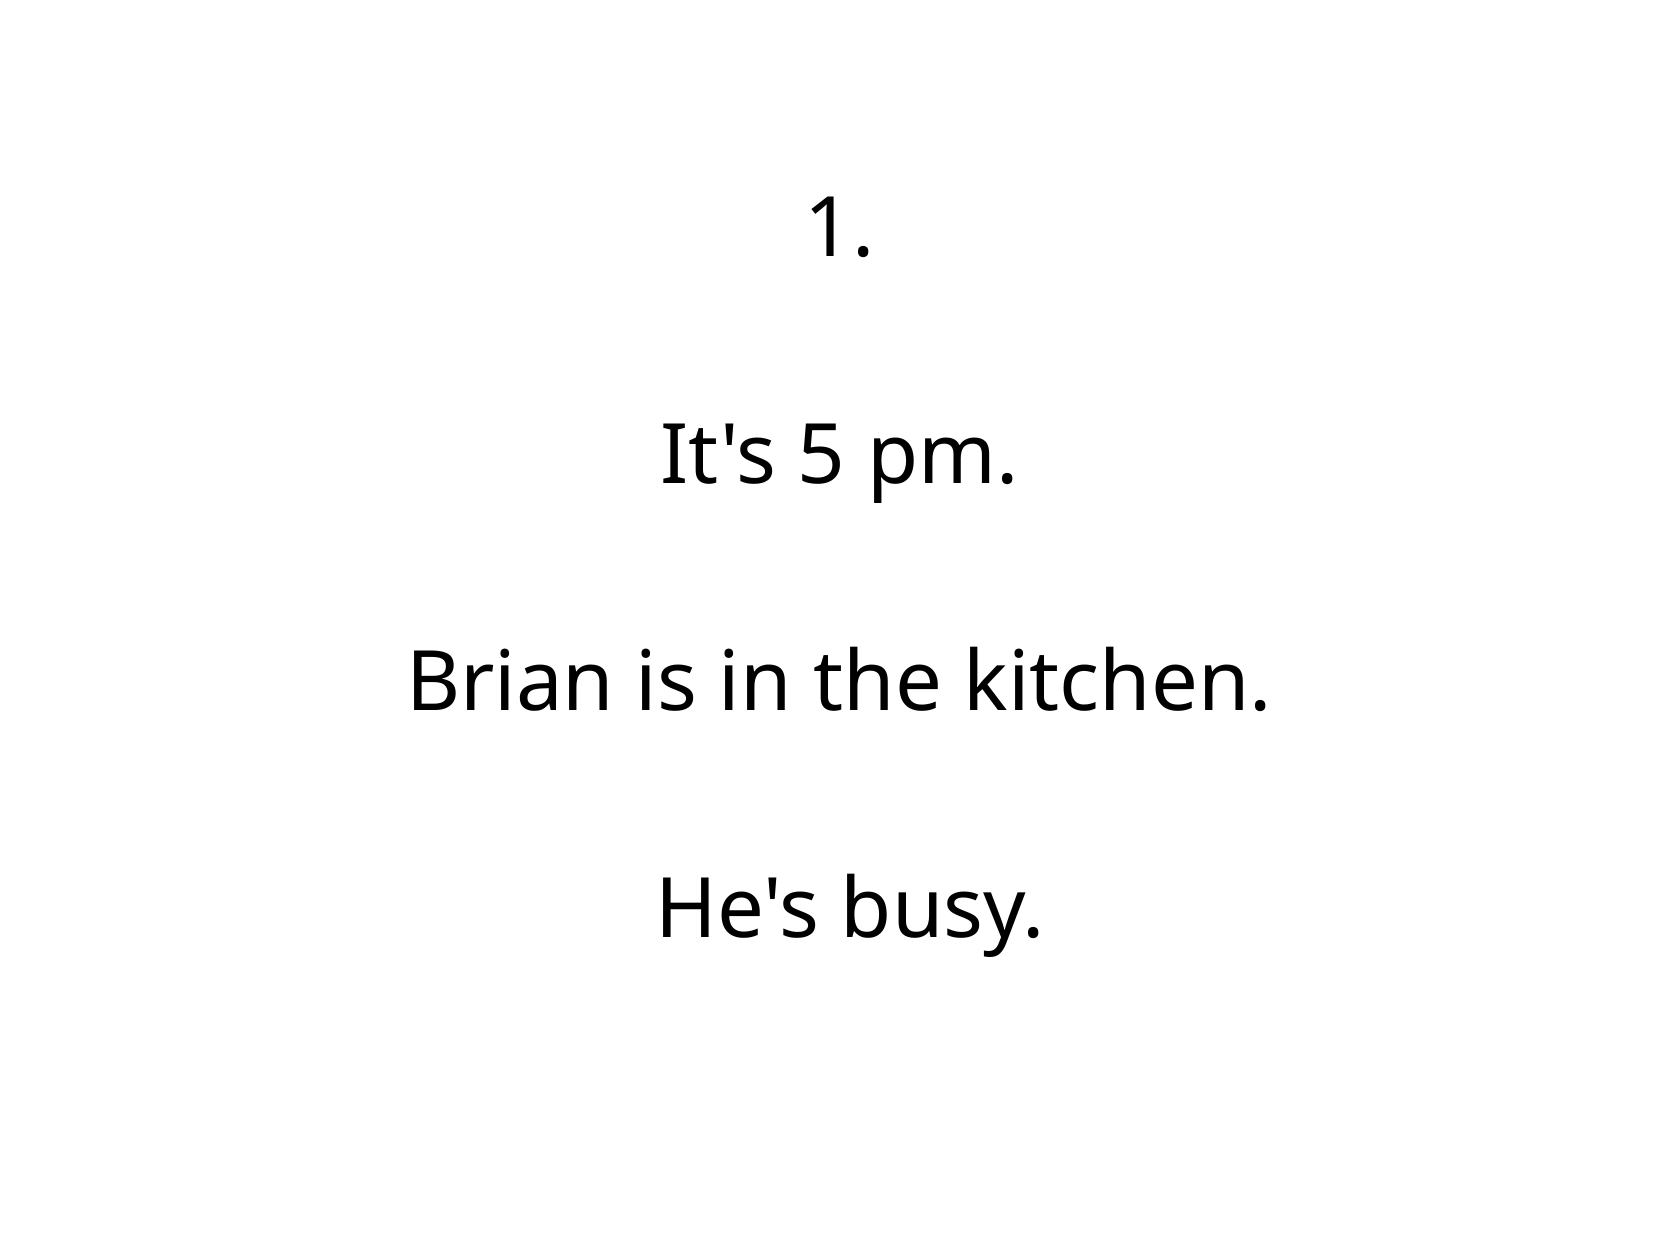

1.
It's 5 pm.
Brian is in the kitchen.
He's busy.